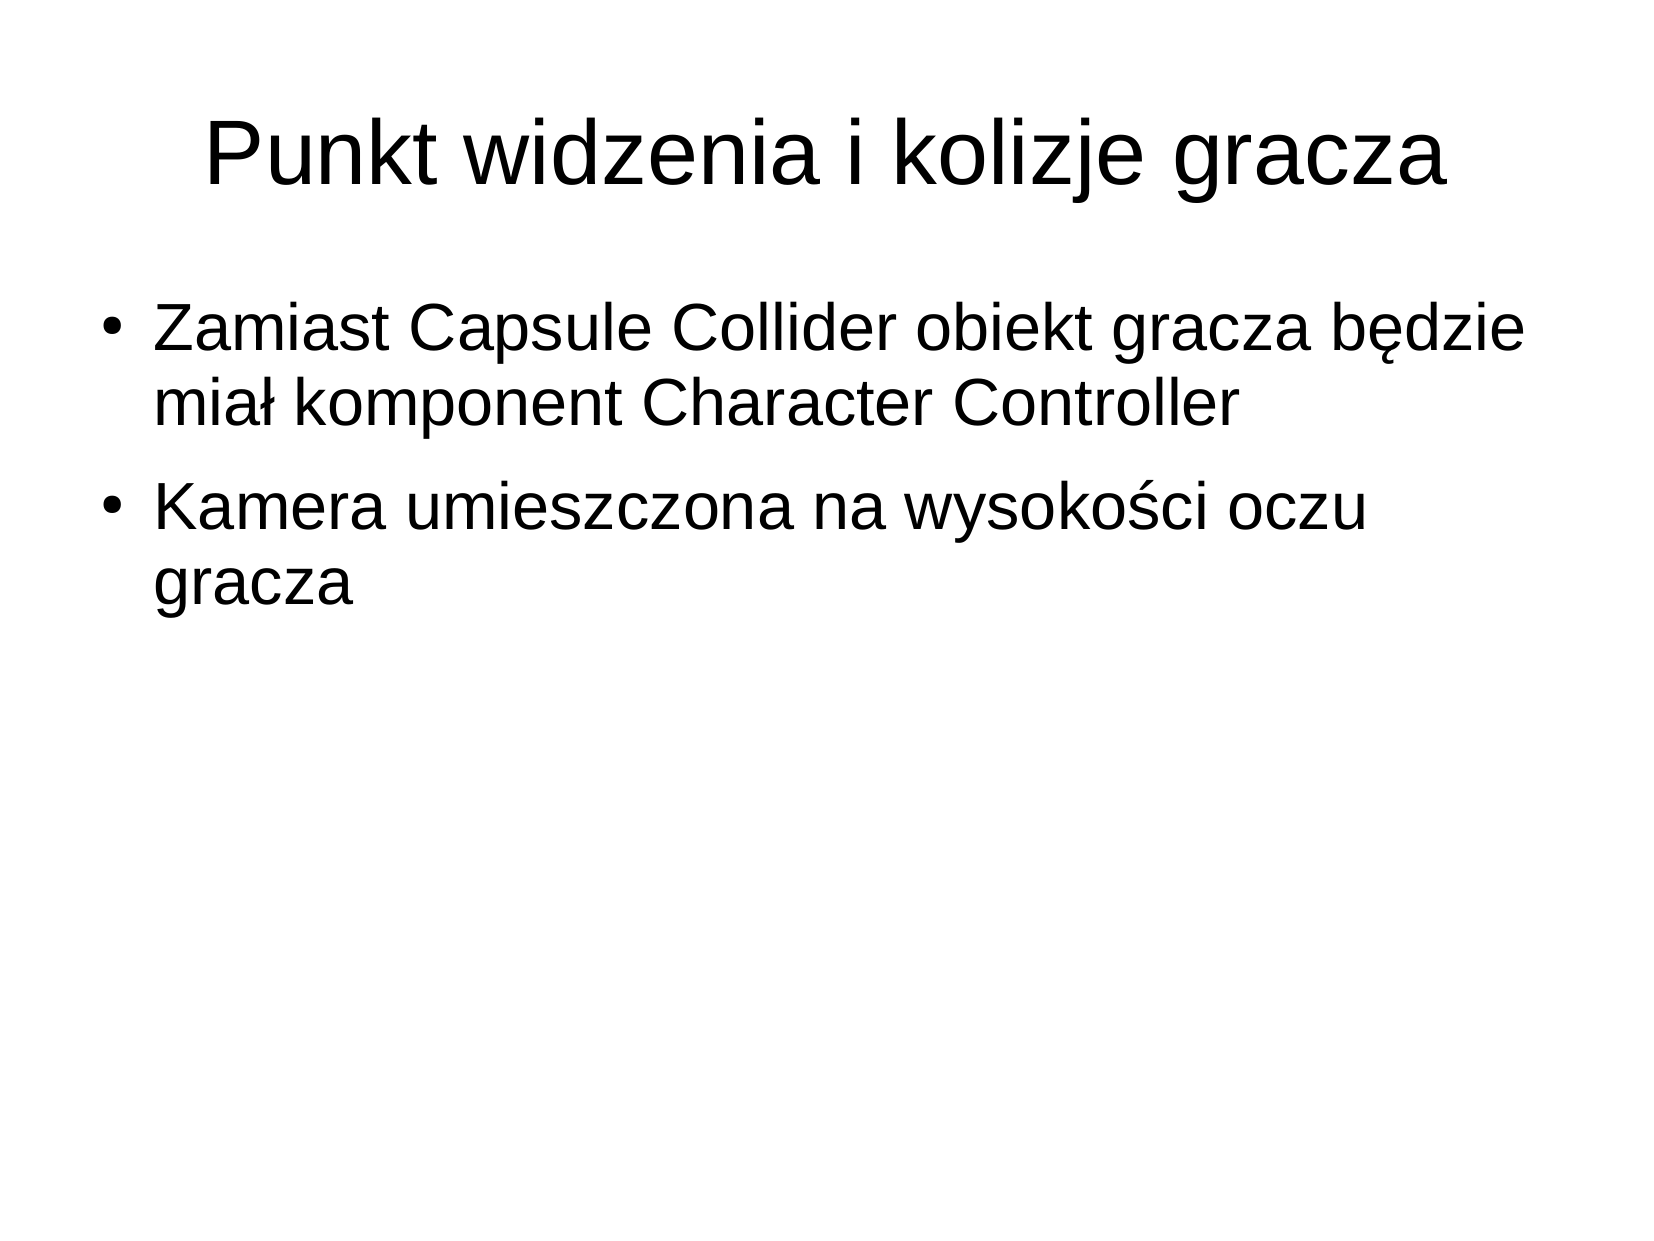

# Punkt widzenia i kolizje gracza
Zamiast Capsule Collider obiekt gracza będzie miał komponent Character Controller
Kamera umieszczona na wysokości oczu gracza